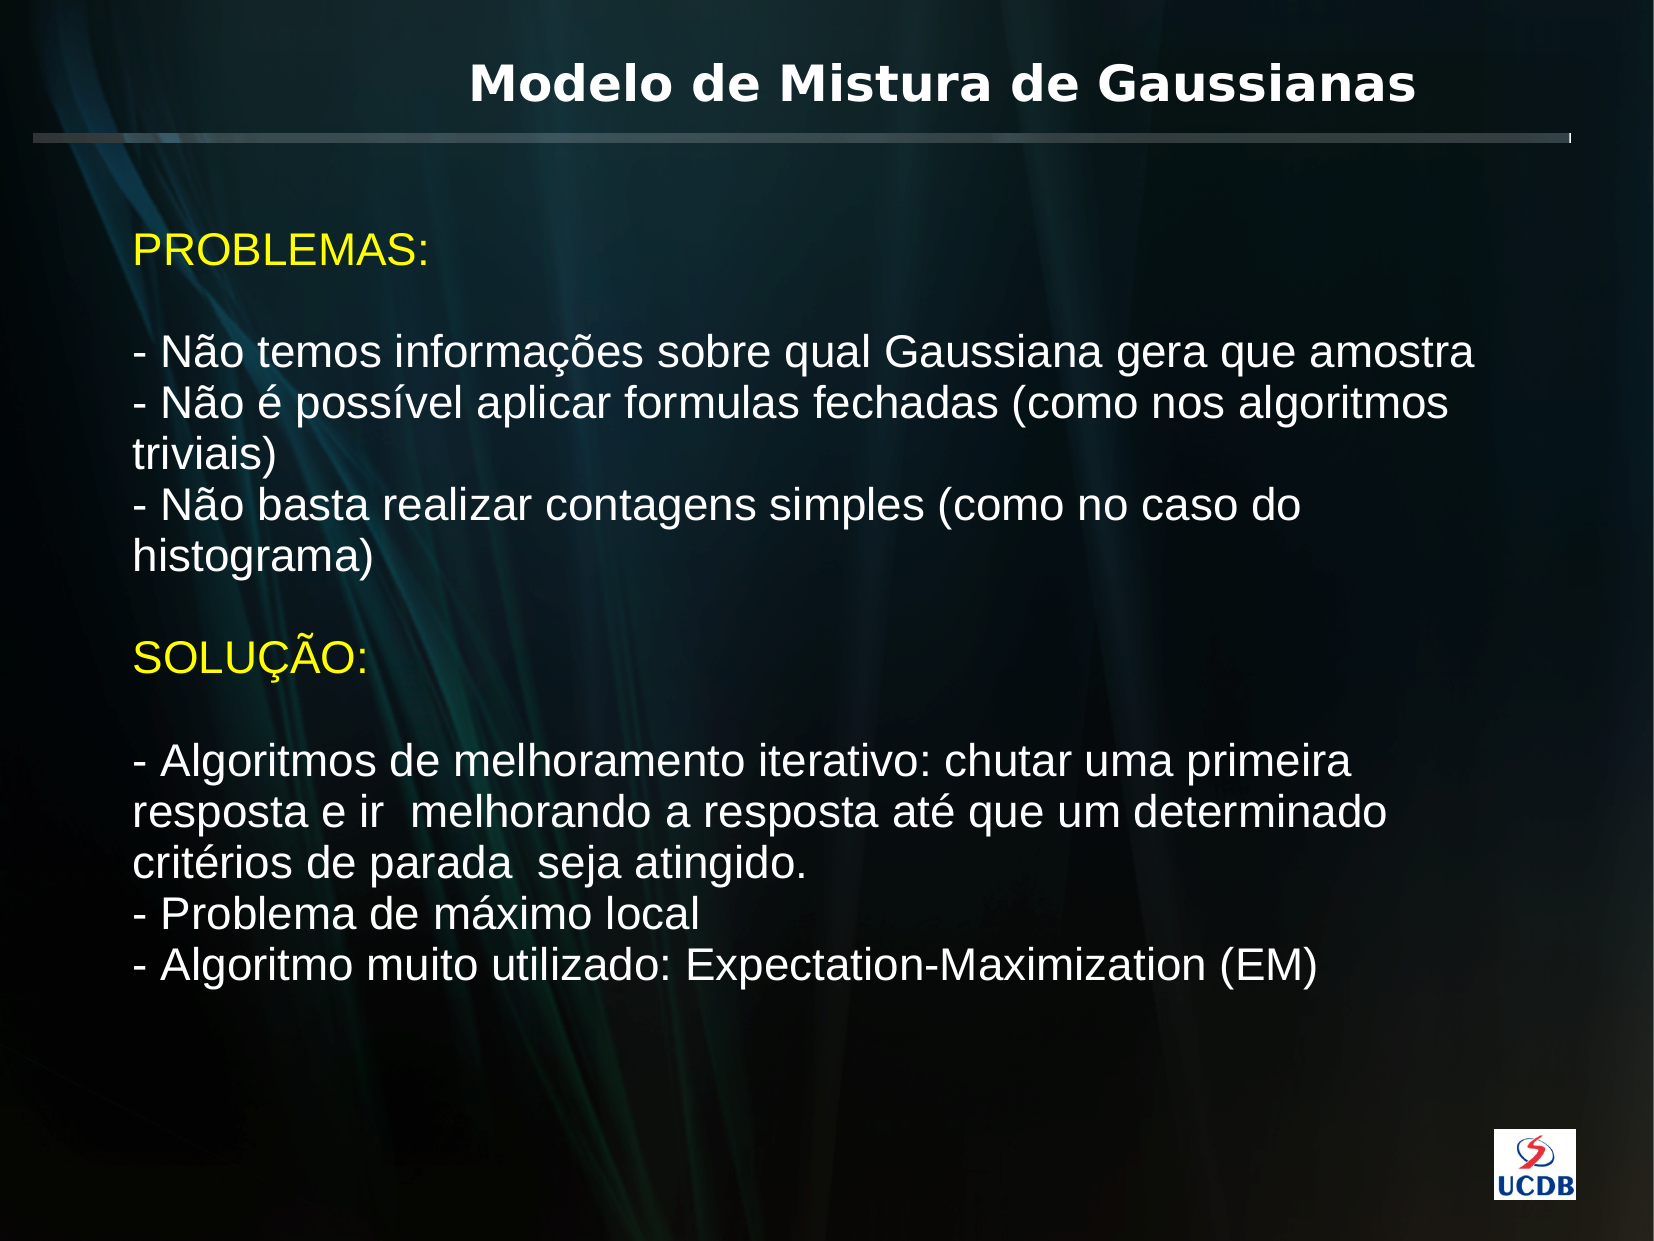

Modelo de Mistura de Gaussianas
PROBLEMAS:
- Não temos informações sobre qual Gaussiana gera que amostra
- Não é possível aplicar formulas fechadas (como nos algoritmos triviais)
- Não basta realizar contagens simples (como no caso do histograma)
SOLUÇÃO:
- Algoritmos de melhoramento iterativo: chutar uma primeira resposta e ir melhorando a resposta até que um determinado critérios de parada seja atingido.
- Problema de máximo local
- Algoritmo muito utilizado: Expectation-Maximization (EM)